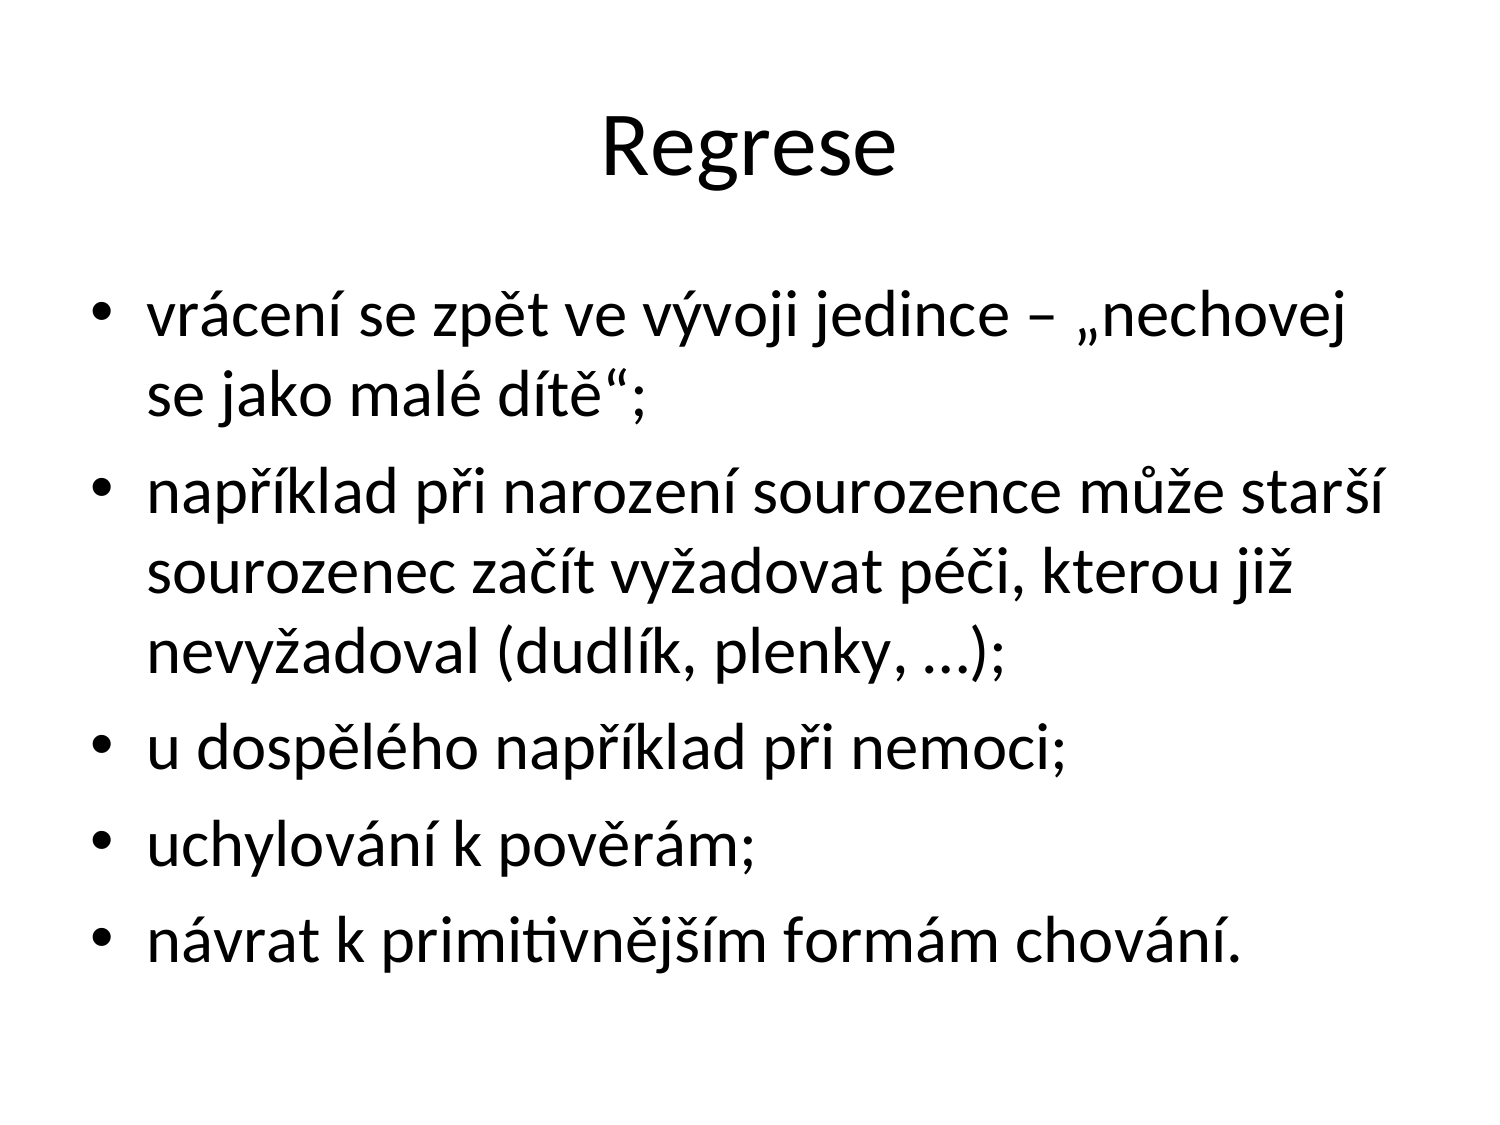

# Regrese
vrácení se zpět ve vývoji jedince – „nechovej se jako malé dítě“;
například při narození sourozence může starší sourozenec začít vyžadovat péči, kterou již nevyžadoval (dudlík, plenky, …);
u dospělého například při nemoci;
uchylování k pověrám;
návrat k primitivnějším formám chování.